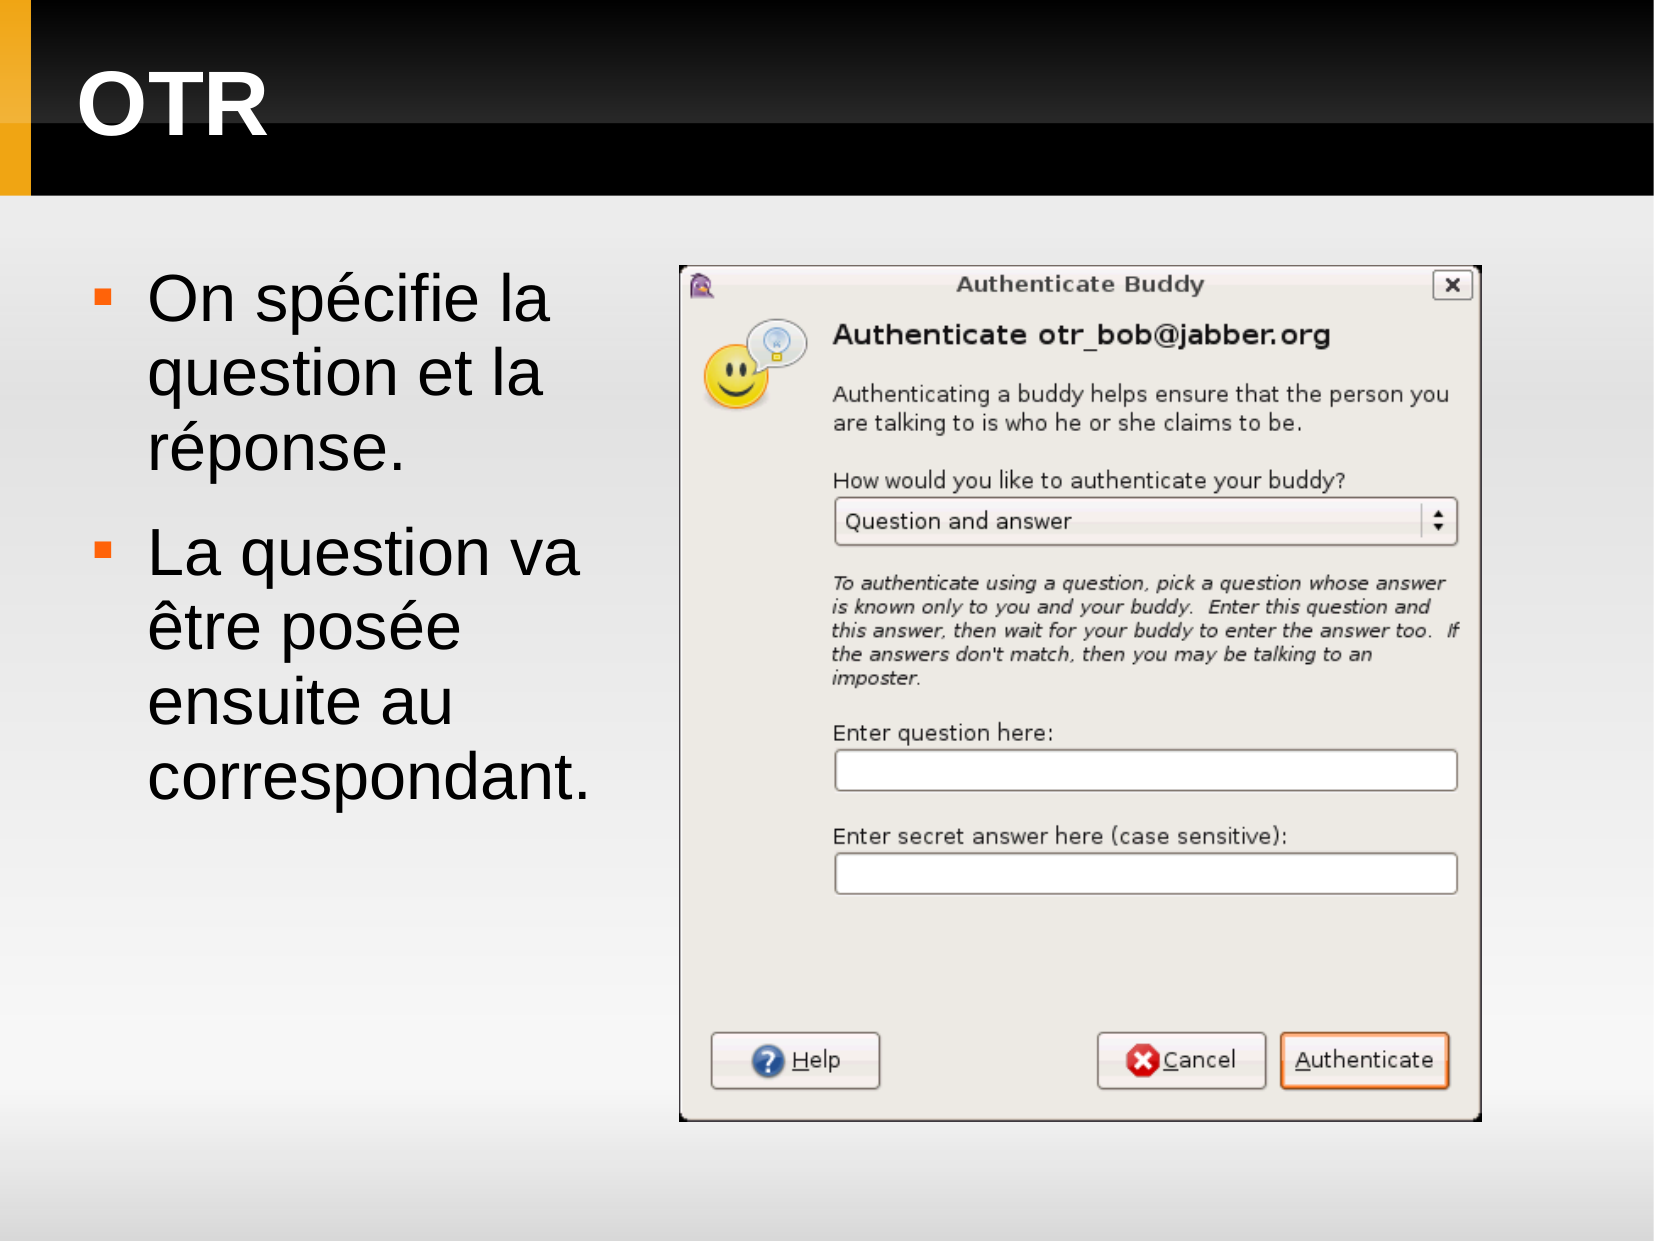

# OTR
On spécifie la question et la réponse.
La question va être posée ensuite au correspondant.